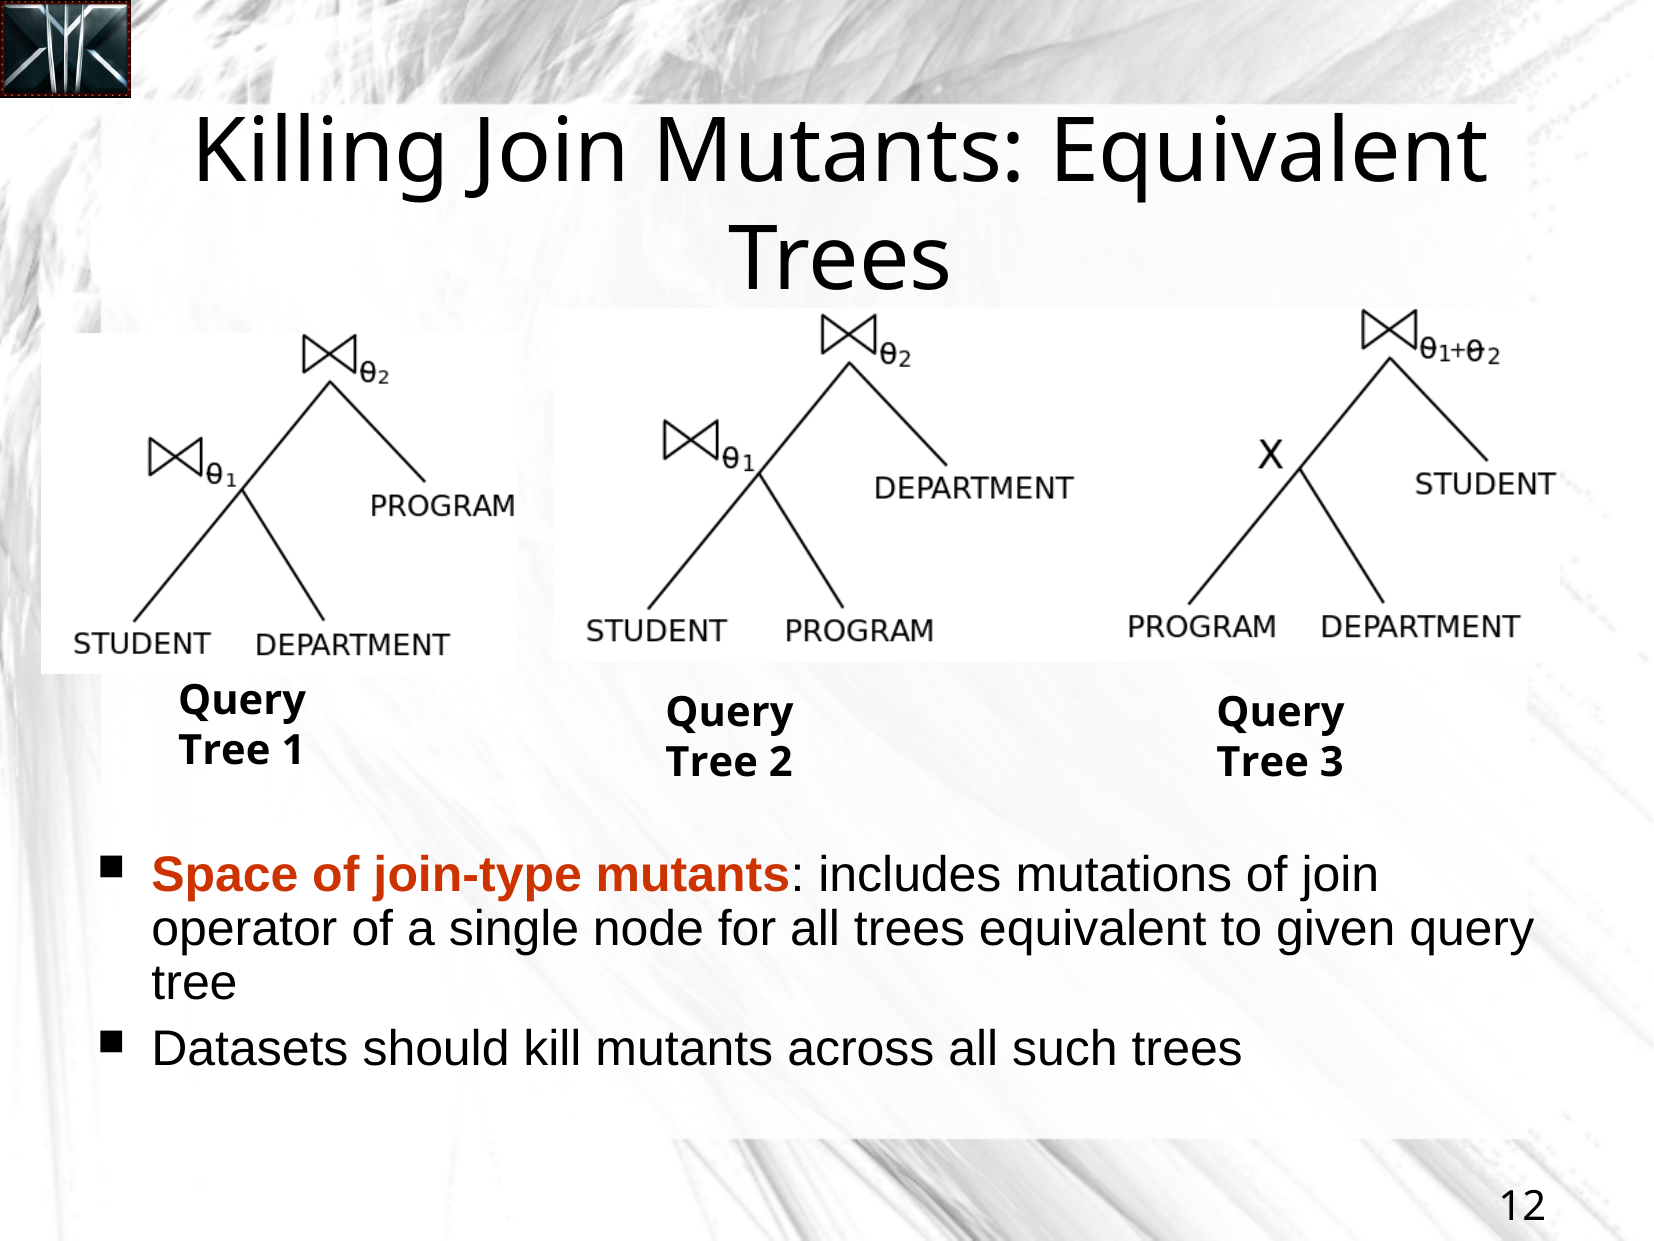

# Killing Join Mutants: Equivalent Trees
Query Tree 1
Query Tree 2
Query Tree 3
Space of join-type mutants: includes mutations of join operator of a single node for all trees equivalent to given query tree
Datasets should kill mutants across all such trees